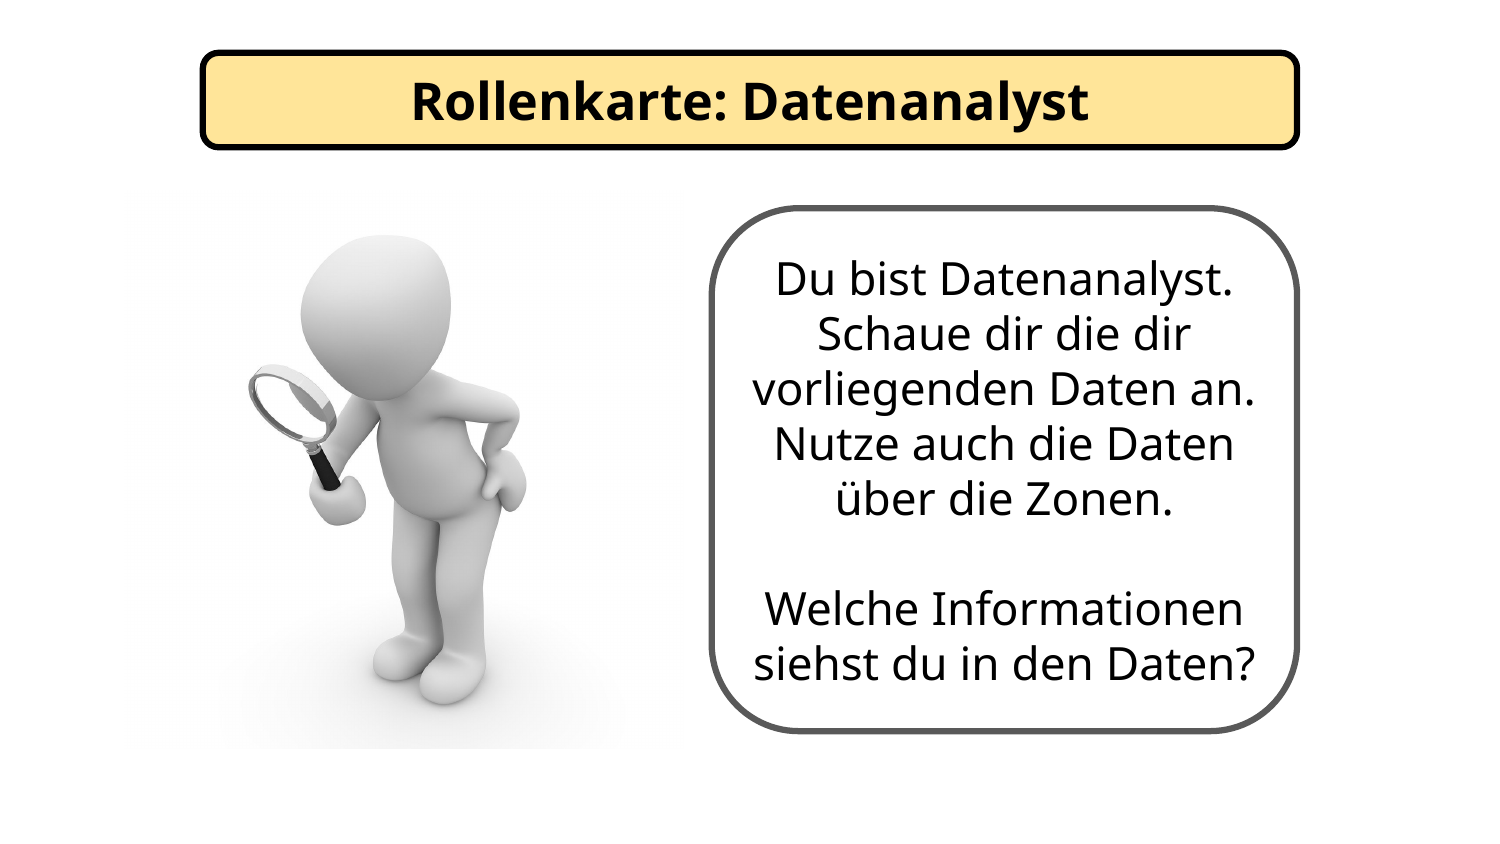

Rollenkarte: Datenanalyst
Du bist Datenanalyst.
Schaue dir die dir vorliegenden Daten an.
Nutze auch die Daten über die Zonen.
Welche Informationen siehst du in den Daten?